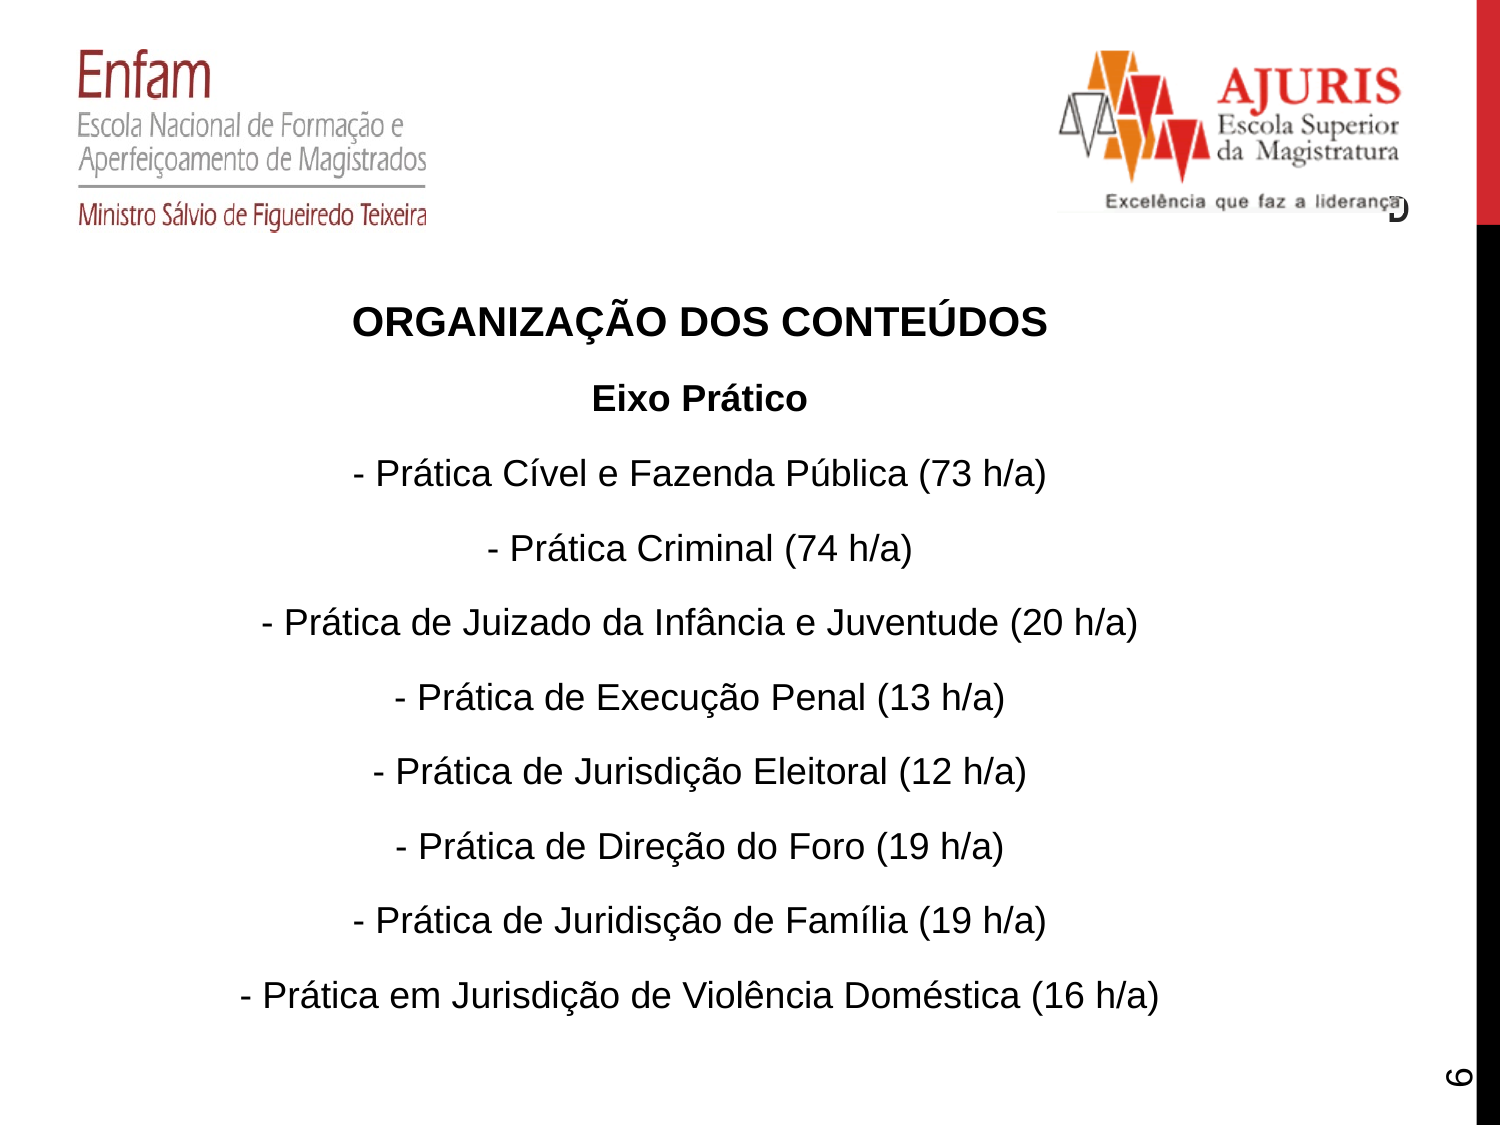

D
# ORGANIZAÇÃO DOS CONTEÚDOS
Eixo Prático
- Prática Cível e Fazenda Pública (73 h/a)
- Prática Criminal (74 h/a)
- Prática de Juizado da Infância e Juventude (20 h/a)
- Prática de Execução Penal (13 h/a)
- Prática de Jurisdição Eleitoral (12 h/a)
- Prática de Direção do Foro (19 h/a)
- Prática de Juridisção de Família (19 h/a)
- Prática em Jurisdição de Violência Doméstica (16 h/a)
-
Eixo prático
Forma de integração entre os eixos